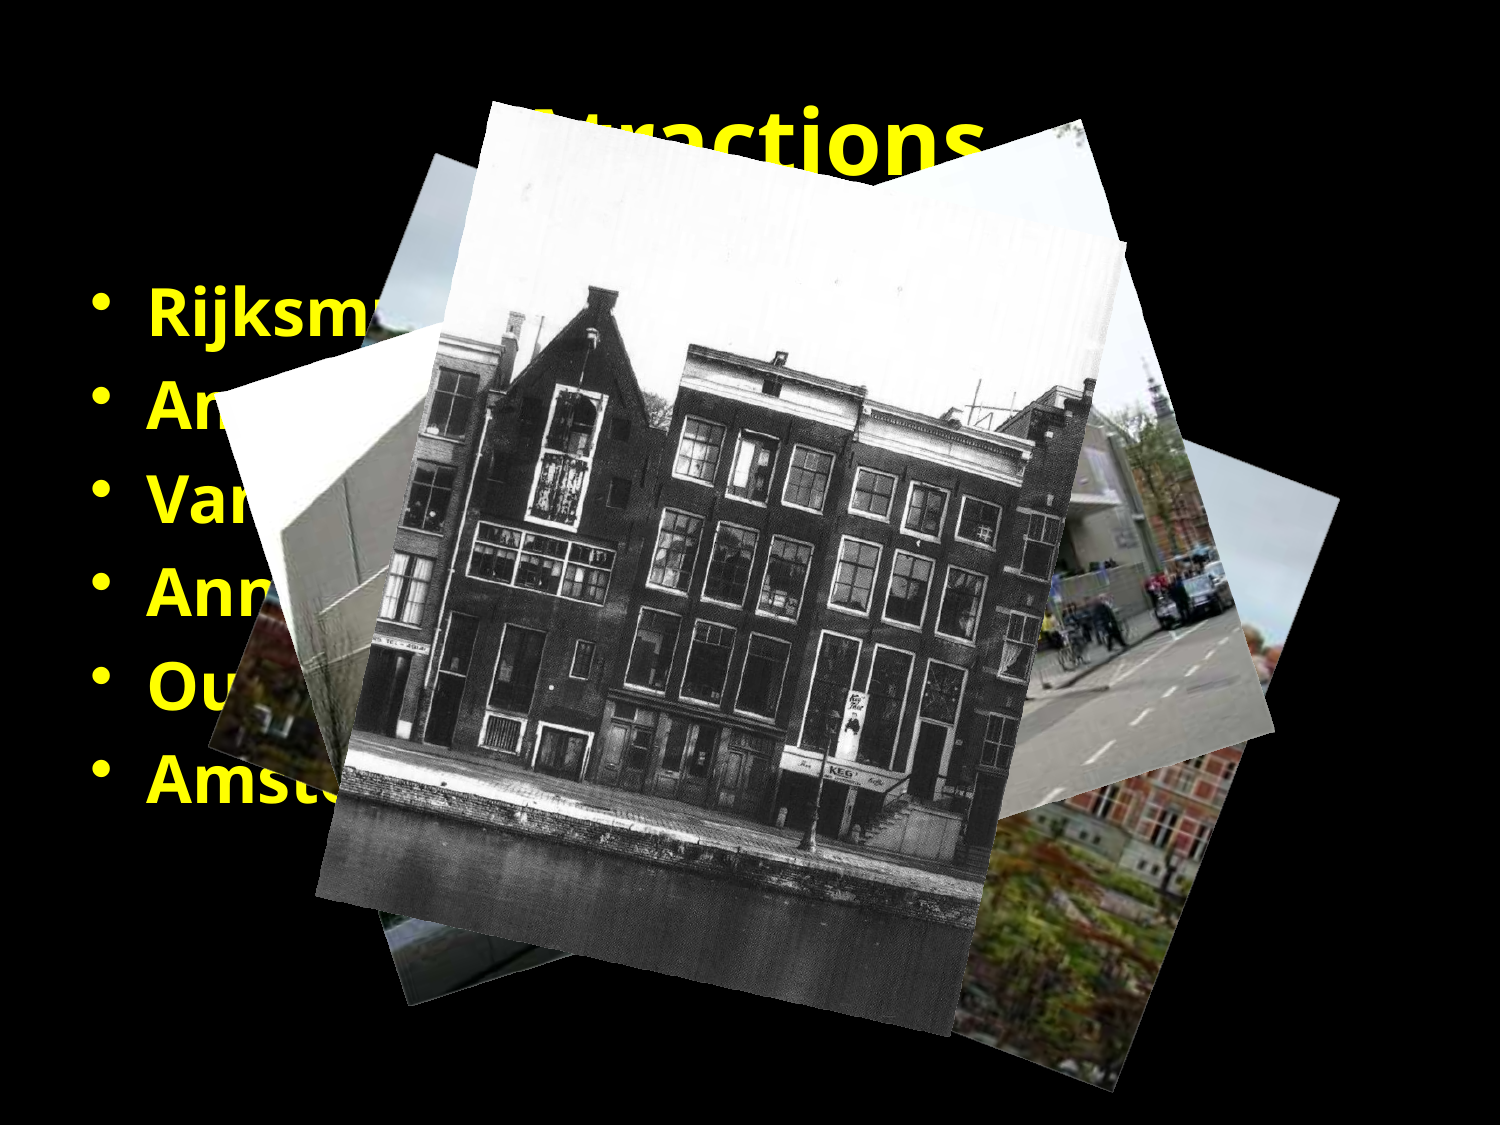

# Atractions
Rijksmuseum
Amsterdam canal ring
Van Gogh Museum
Anne Frank House
Oude Kerk
Amsterdam Brown Cafe